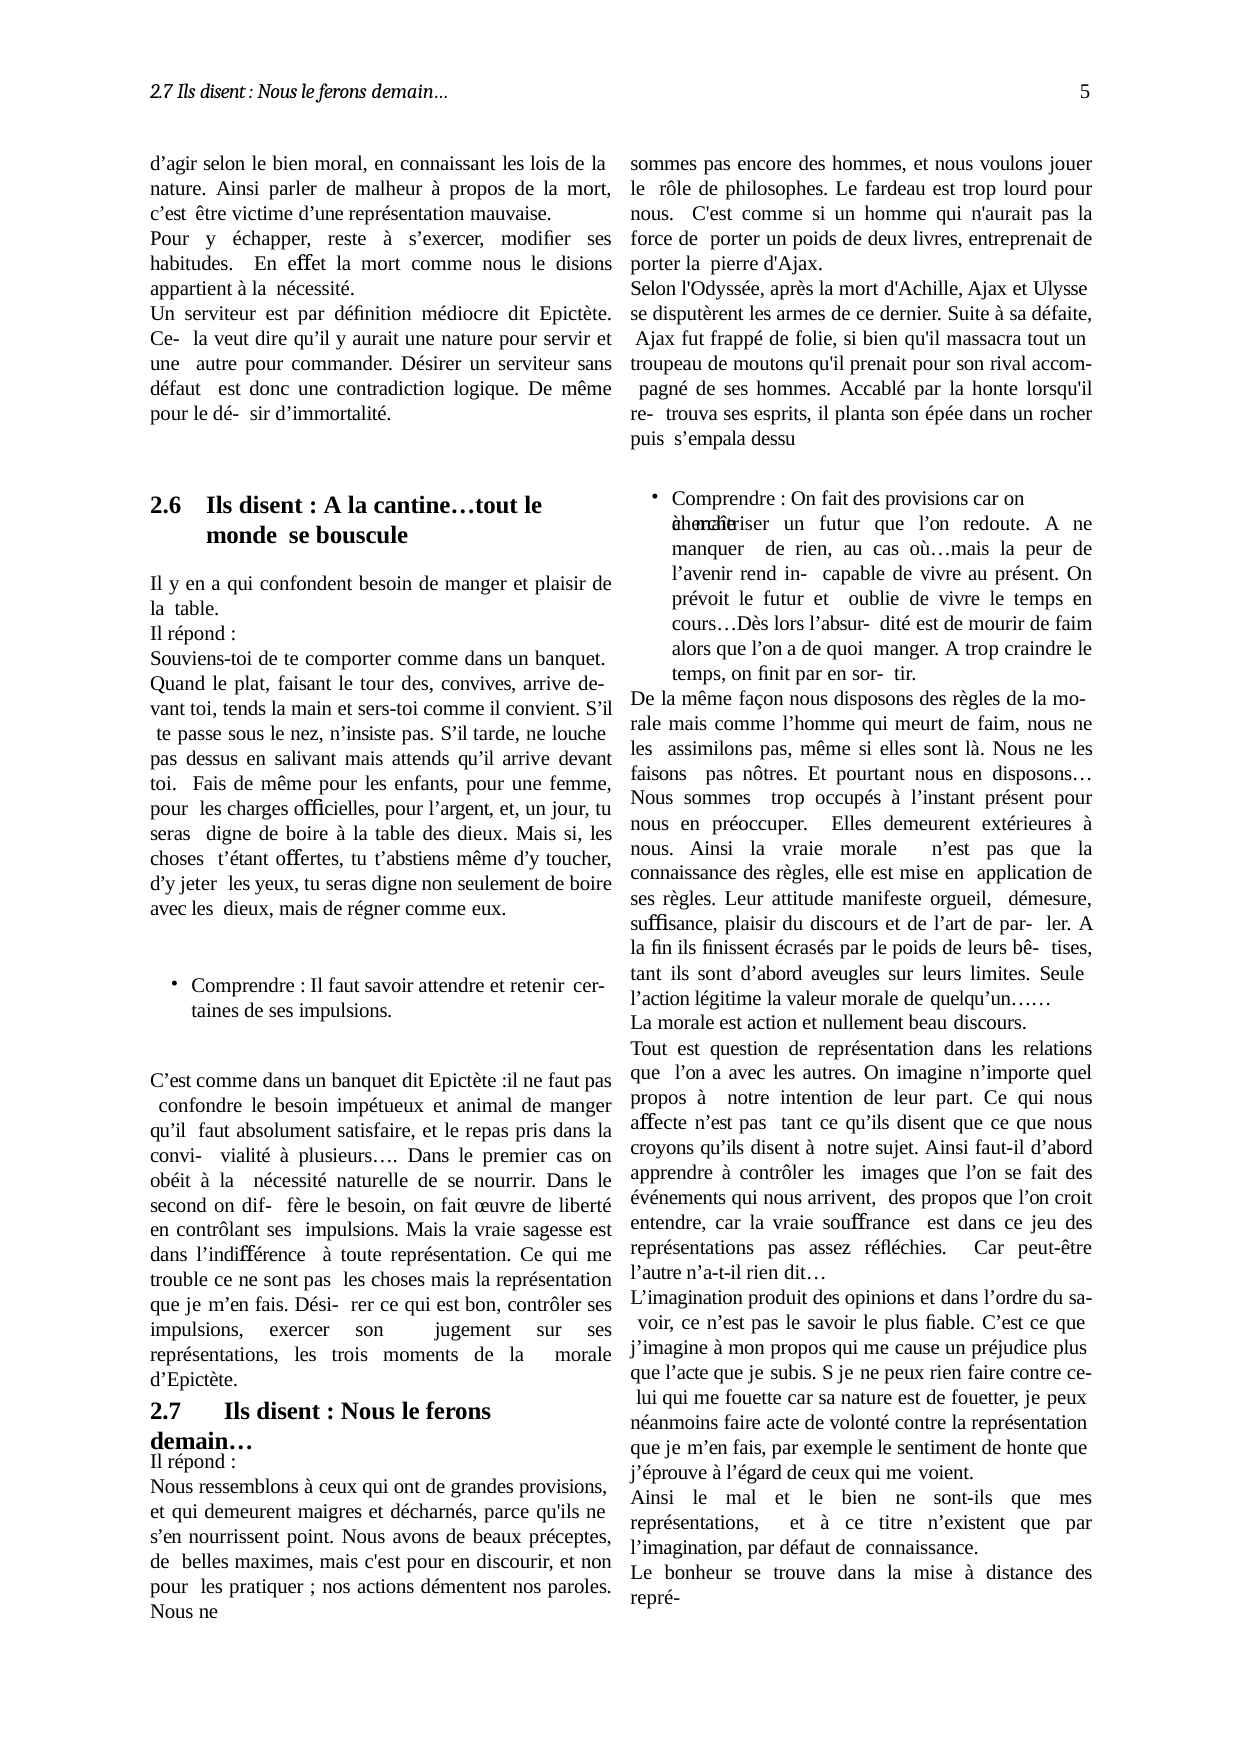

2.7 Ils disent : Nous le ferons demain…
5
d’agir selon le bien moral, en connaissant les lois de la nature. Ainsi parler de malheur à propos de la mort, c’est être victime d’une représentation mauvaise.
Pour y échapper, reste à s’exercer, modiﬁer ses habitudes. En eﬀet la mort comme nous le disions appartient à la nécessité.
Un serviteur est par déﬁnition médiocre dit Epictète. Ce- la veut dire qu’il y aurait une nature pour servir et une autre pour commander. Désirer un serviteur sans défaut est donc une contradiction logique. De même pour le dé- sir d’immortalité.
sommes pas encore des hommes, et nous voulons jouer le rôle de philosophes. Le fardeau est trop lourd pour nous. C'est comme si un homme qui n'aurait pas la force de porter un poids de deux livres, entreprenait de porter la pierre d'Ajax.
Selon l'Odyssée, après la mort d'Achille, Ajax et Ulysse se disputèrent les armes de ce dernier. Suite à sa défaite, Ajax fut frappé de folie, si bien qu'il massacra tout un troupeau de moutons qu'il prenait pour son rival accom- pagné de ses hommes. Accablé par la honte lorsqu'il re- trouva ses esprits, il planta son épée dans un rocher puis s’empala dessu
Comprendre : On fait des provisions car on cherche
2.6	Ils disent : A la cantine…tout le monde se bouscule
à maîtriser un futur que l’on redoute. A ne manquer de rien, au cas où…mais la peur de l’avenir rend in- capable de vivre au présent. On prévoit le futur et oublie de vivre le temps en cours…Dès lors l’absur- dité est de mourir de faim alors que l’on a de quoi manger. A trop craindre le temps, on ﬁnit par en sor- tir.
De la même façon nous disposons des règles de la mo- rale mais comme l’homme qui meurt de faim, nous ne les assimilons pas, même si elles sont là. Nous ne les faisons pas nôtres. Et pourtant nous en disposons…Nous sommes trop occupés à l’instant présent pour nous en préoccuper. Elles demeurent extérieures à nous. Ainsi la vraie morale n’est pas que la connaissance des règles, elle est mise en application de ses règles. Leur attitude manifeste orgueil, démesure, suﬃsance, plaisir du discours et de l’art de par- ler. A la ﬁn ils ﬁnissent écrasés par le poids de leurs bê- tises, tant ils sont d’abord aveugles sur leurs limites. Seule l’action légitime la valeur morale de quelqu’un……
La morale est action et nullement beau discours.
Tout est question de représentation dans les relations que l’on a avec les autres. On imagine n’importe quel propos à notre intention de leur part. Ce qui nous aﬀecte n’est pas tant ce qu’ils disent que ce que nous croyons qu’ils disent à notre sujet. Ainsi faut-il d’abord apprendre à contrôler les images que l’on se fait des événements qui nous arrivent, des propos que l’on croit entendre, car la vraie souﬀrance est dans ce jeu des représentations pas assez réﬂéchies. Car peut-être l’autre n’a-t-il rien dit…
L’imagination produit des opinions et dans l’ordre du sa- voir, ce n’est pas le savoir le plus ﬁable. C’est ce que j’imagine à mon propos qui me cause un préjudice plus que l’acte que je subis. S je ne peux rien faire contre ce- lui qui me fouette car sa nature est de fouetter, je peux néanmoins faire acte de volonté contre la représentation que je m’en fais, par exemple le sentiment de honte que j’éprouve à l’égard de ceux qui me voient.
Ainsi le mal et le bien ne sont-ils que mes représentations, et à ce titre n’existent que par l’imagination, par défaut de connaissance.
Le bonheur se trouve dans la mise à distance des repré-
Il y en a qui confondent besoin de manger et plaisir de la table.
Il répond :
Souviens-toi de te comporter comme dans un banquet. Quand le plat, faisant le tour des, convives, arrive de- vant toi, tends la main et sers-toi comme il convient. S’il te passe sous le nez, n’insiste pas. S’il tarde, ne louche pas dessus en salivant mais attends qu’il arrive devant toi. Fais de même pour les enfants, pour une femme, pour les charges oﬃcielles, pour l’argent, et, un jour, tu seras digne de boire à la table des dieux. Mais si, les choses t’étant oﬀertes, tu t’abstiens même d’y toucher, d’y jeter les yeux, tu seras digne non seulement de boire avec les dieux, mais de régner comme eux.
Comprendre : Il faut savoir attendre et retenir cer-
taines de ses impulsions.
C’est comme dans un banquet dit Epictète :il ne faut pas confondre le besoin impétueux et animal de manger qu’il faut absolument satisfaire, et le repas pris dans la convi- vialité à plusieurs…. Dans le premier cas on obéit à la nécessité naturelle de se nourrir. Dans le second on dif- fère le besoin, on fait œuvre de liberté en contrôlant ses impulsions. Mais la vraie sagesse est dans l’indiﬀérence à toute représentation. Ce qui me trouble ce ne sont pas les choses mais la représentation que je m’en fais. Dési- rer ce qui est bon, contrôler ses impulsions, exercer son jugement sur ses représentations, les trois moments de la morale d’Epictète.
2.7	Ils disent : Nous le ferons demain…
Il répond :
Nous ressemblons à ceux qui ont de grandes provisions, et qui demeurent maigres et décharnés, parce qu'ils ne s’en nourrissent point. Nous avons de beaux préceptes, de belles maximes, mais c'est pour en discourir, et non pour les pratiquer ; nos actions démentent nos paroles. Nous ne